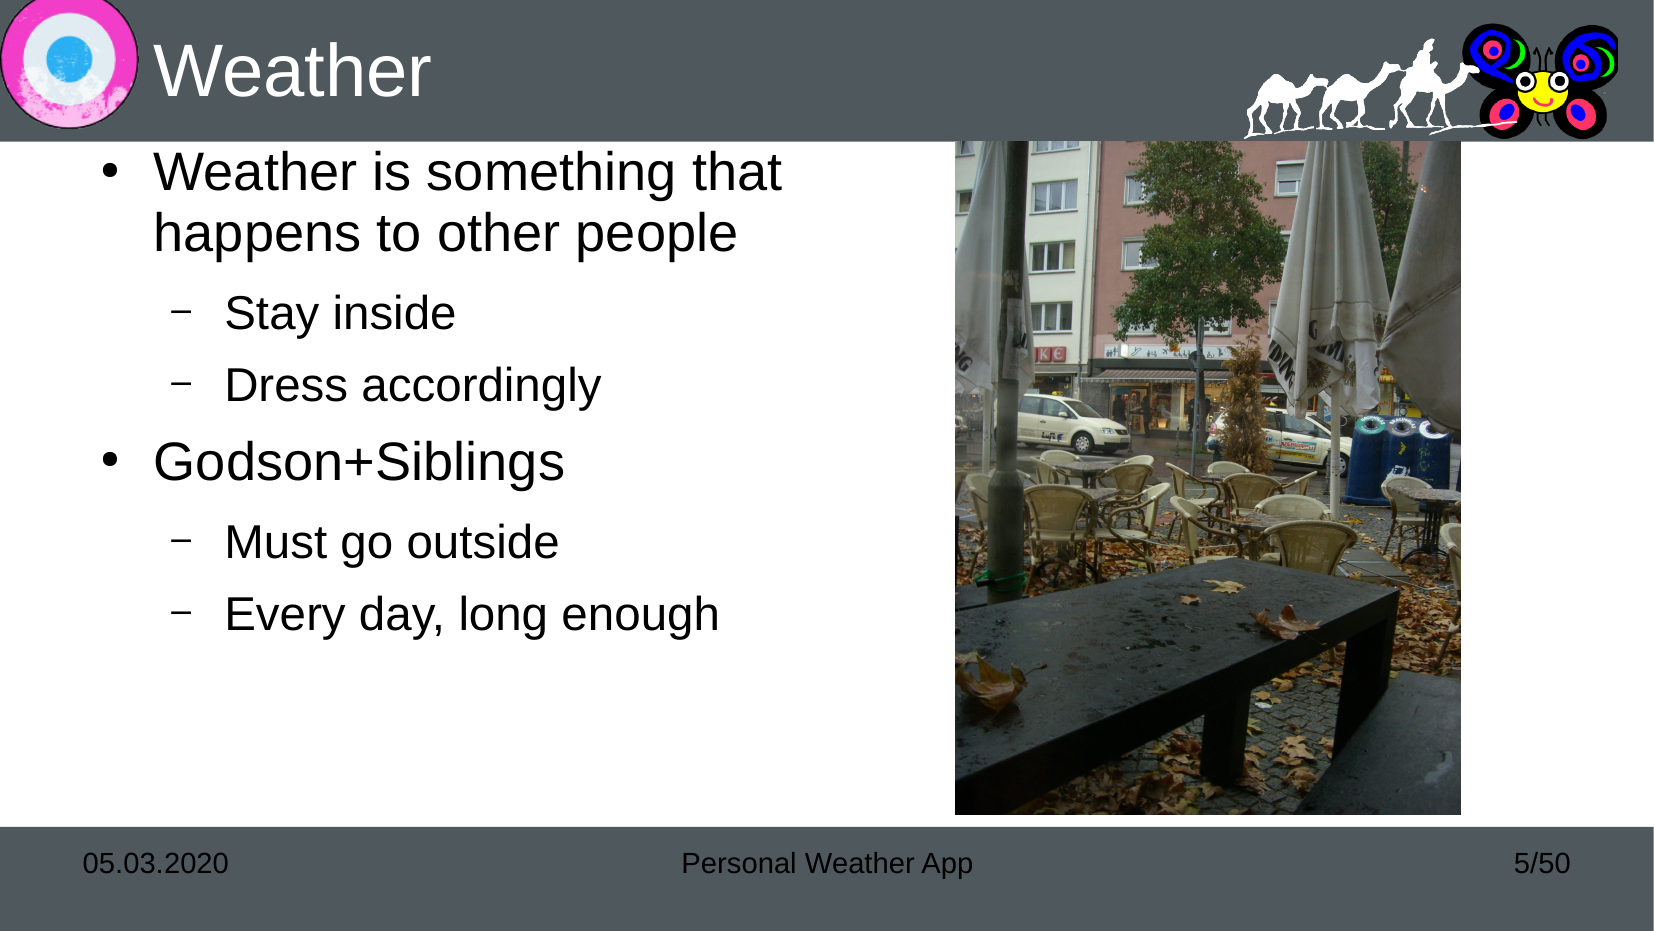

# Weather
Weather is something that happens to other people
Stay inside
Dress accordingly
Godson+Siblings
Must go outside
Every day, long enough
08. März 2019
5